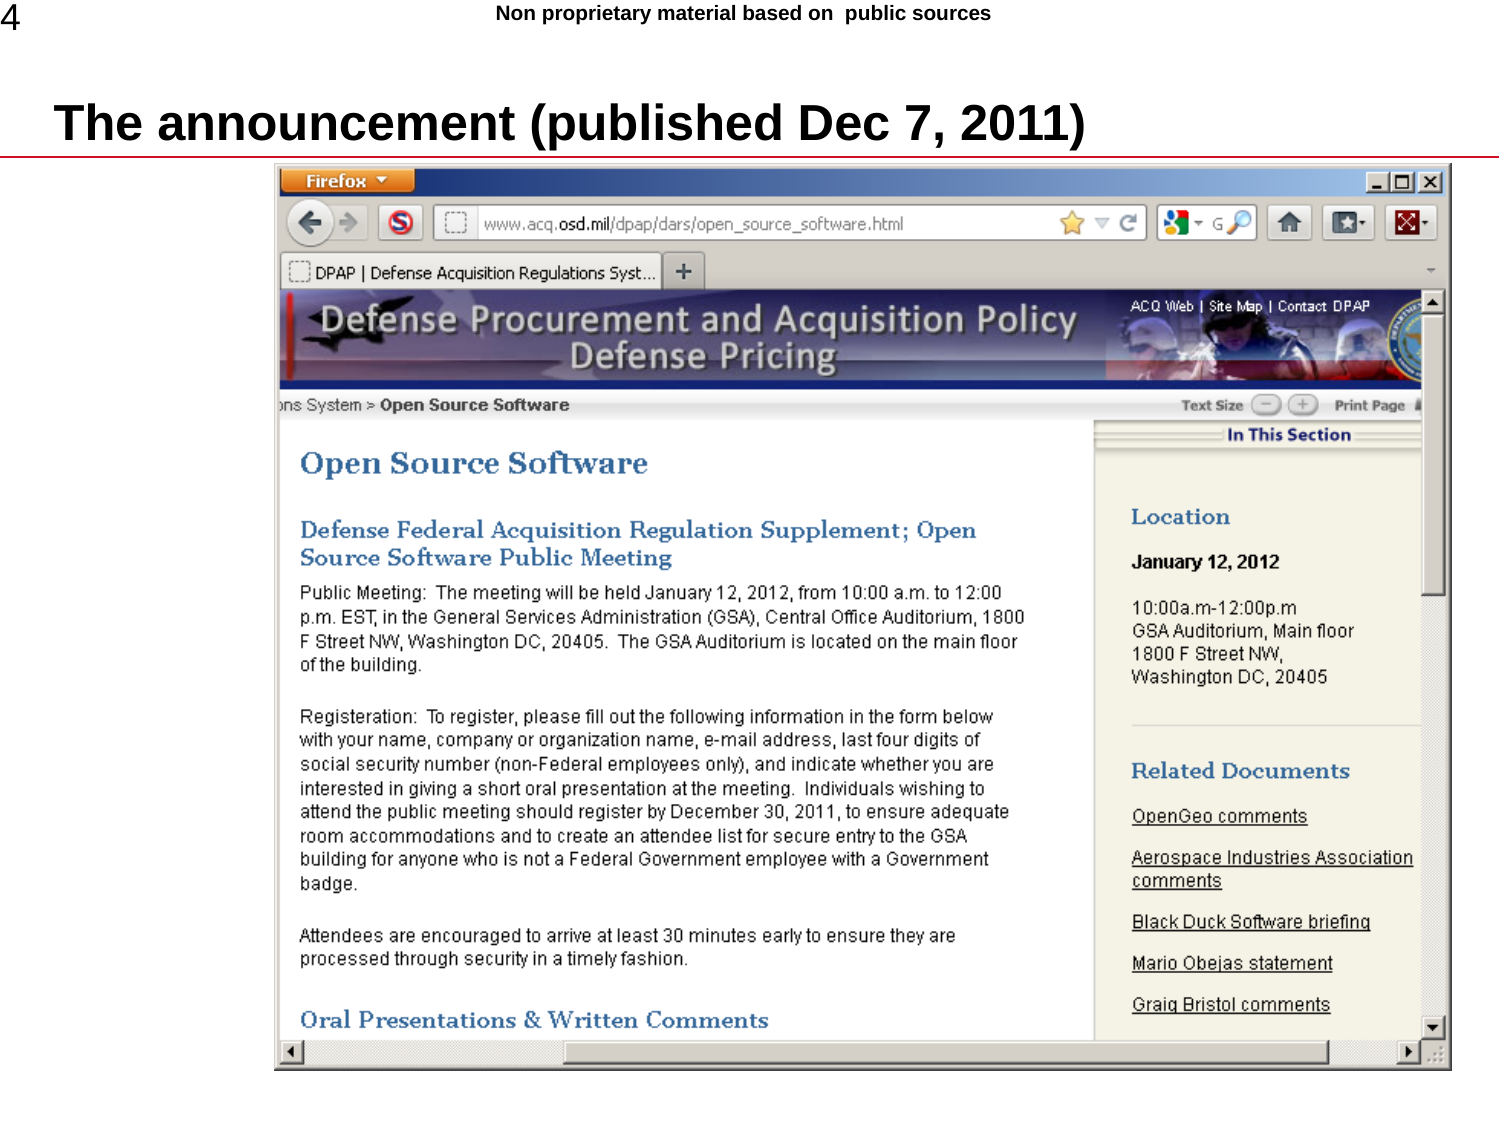

# The announcement (published Dec 7, 2011)